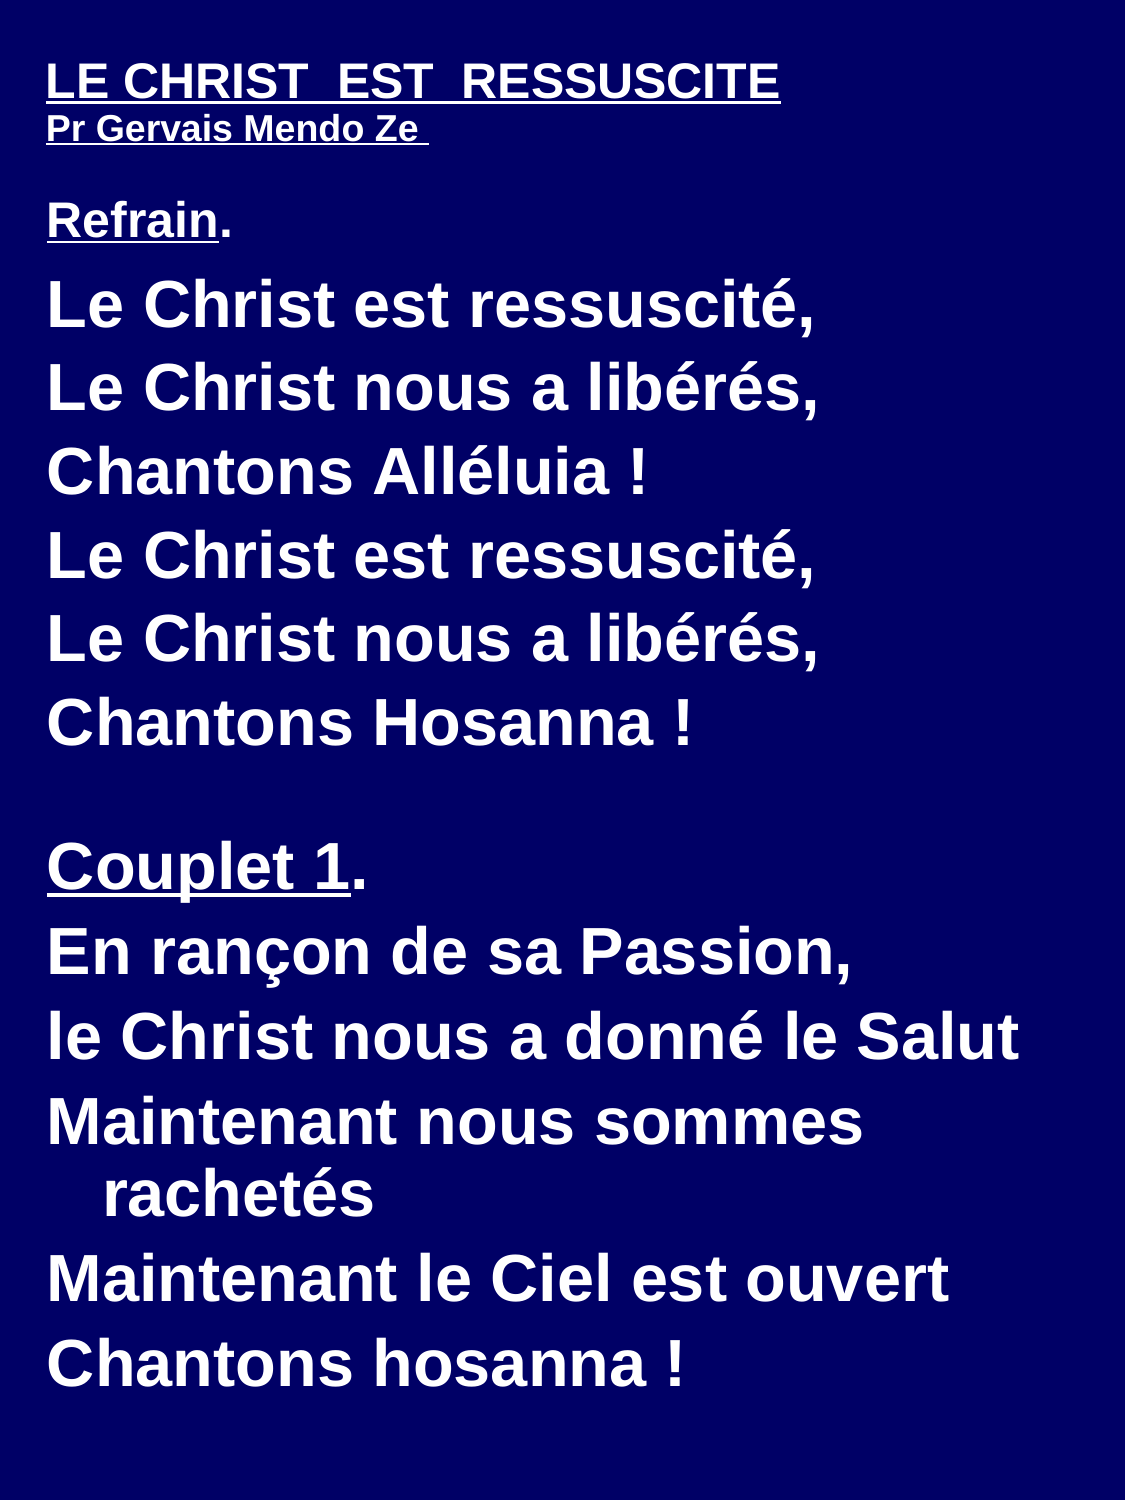

LE CHRIST EST RESSUSCITE
Pr Gervais Mendo Ze
Refrain.
Le Christ est ressuscité,
Le Christ nous a libérés,
Chantons Alléluia !
Le Christ est ressuscité,
Le Christ nous a libérés,
Chantons Hosanna !
Couplet 1.
En rançon de sa Passion,
le Christ nous a donné le Salut
Maintenant nous sommes rachetés
Maintenant le Ciel est ouvert
Chantons hosanna !